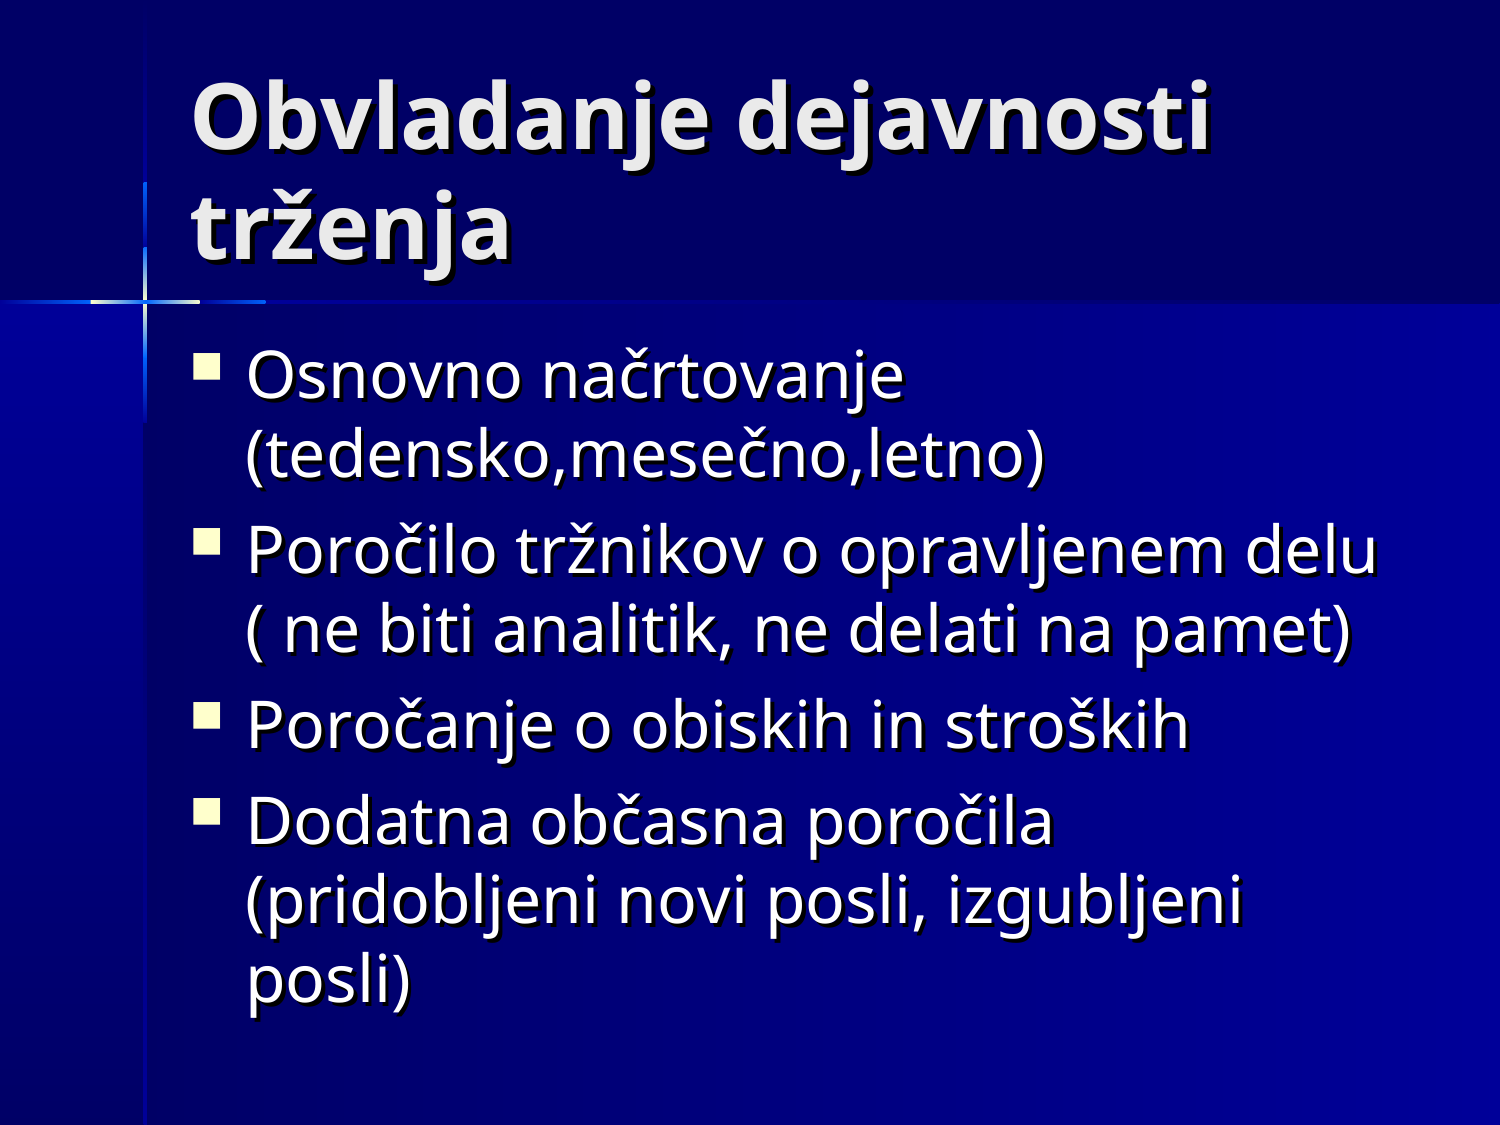

# Obvladanje dejavnosti trženja
Osnovno načrtovanje (tedensko,mesečno,letno)
Poročilo tržnikov o opravljenem delu ( ne biti analitik, ne delati na pamet)
Poročanje o obiskih in stroških
Dodatna občasna poročila (pridobljeni novi posli, izgubljeni posli)